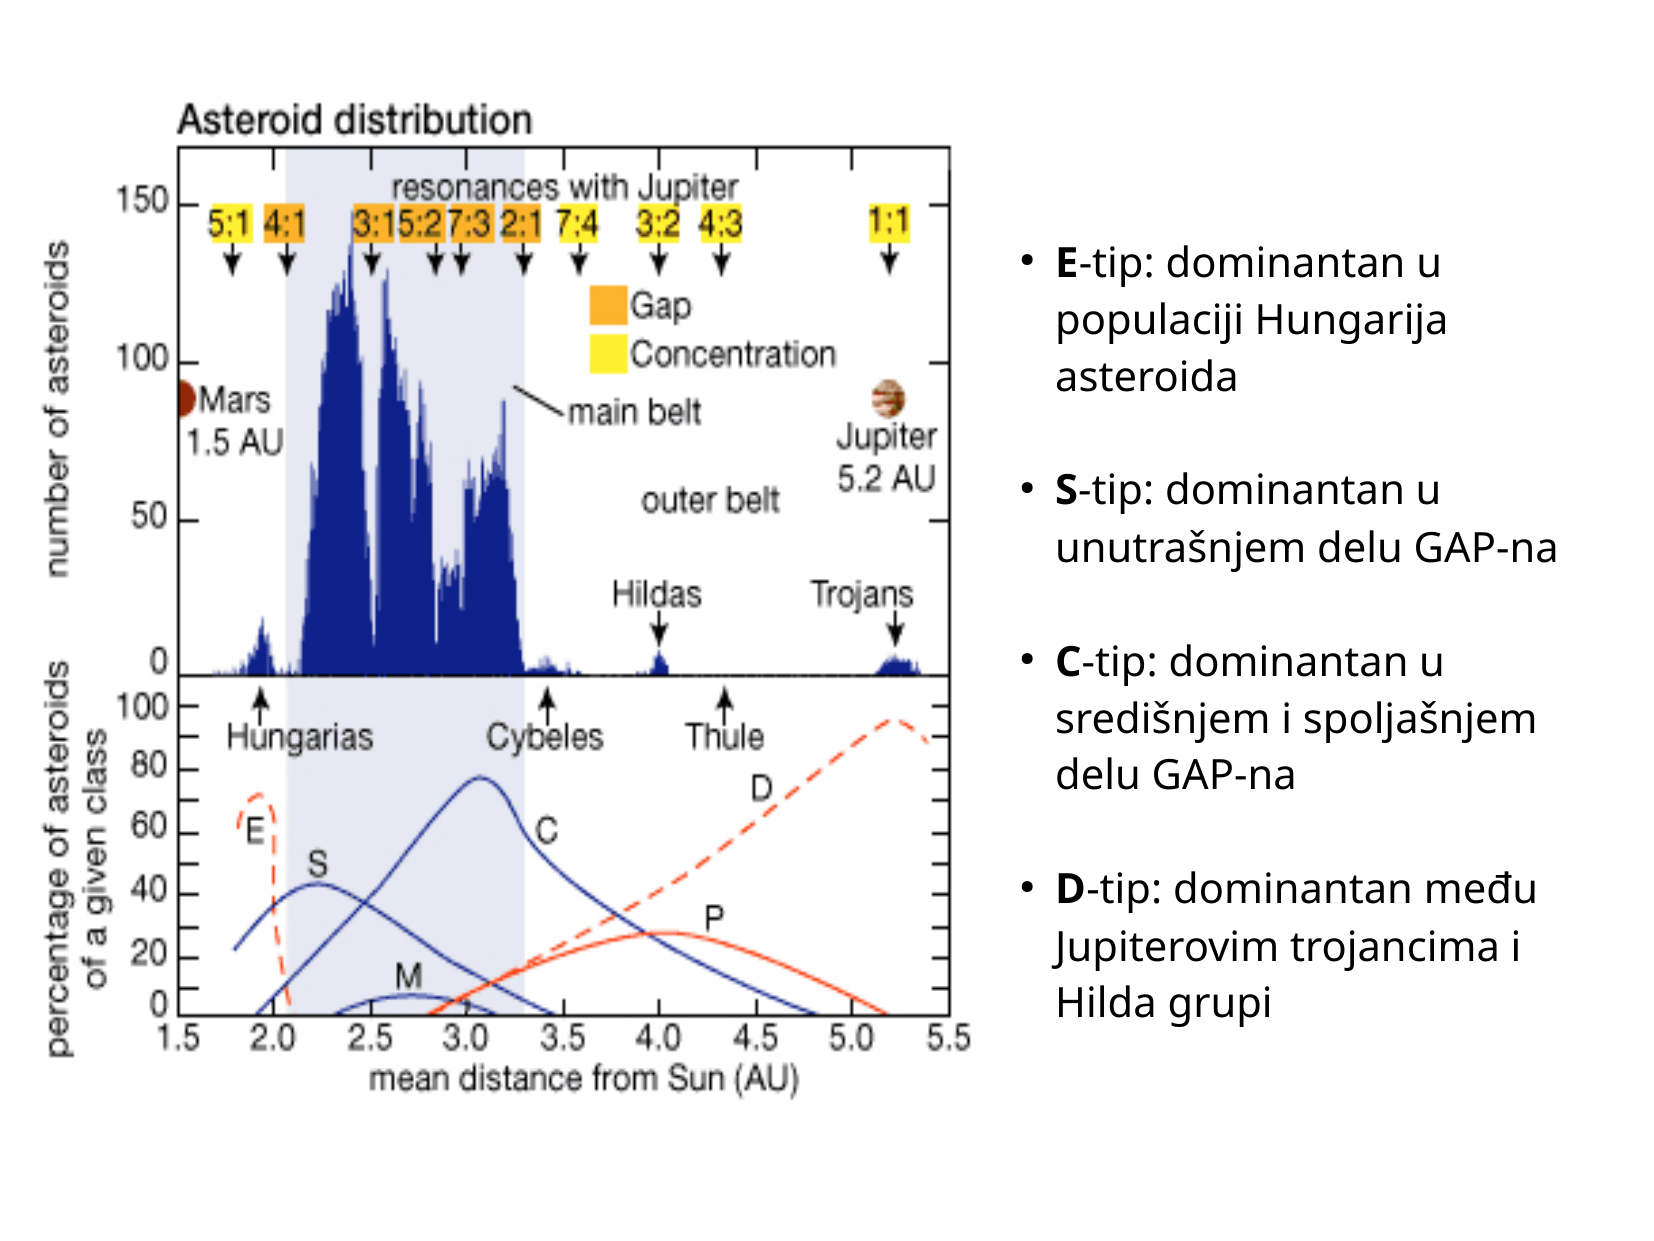

E-tip: dominantan u populaciji Hungarija asteroida
S-tip: dominantan u unutrašnjem delu GAP-na
C-tip: dominantan u središnjem i spoljašnjem delu GAP-na
D-tip: dominantan među Jupiterovim trojancima i Hilda grupi